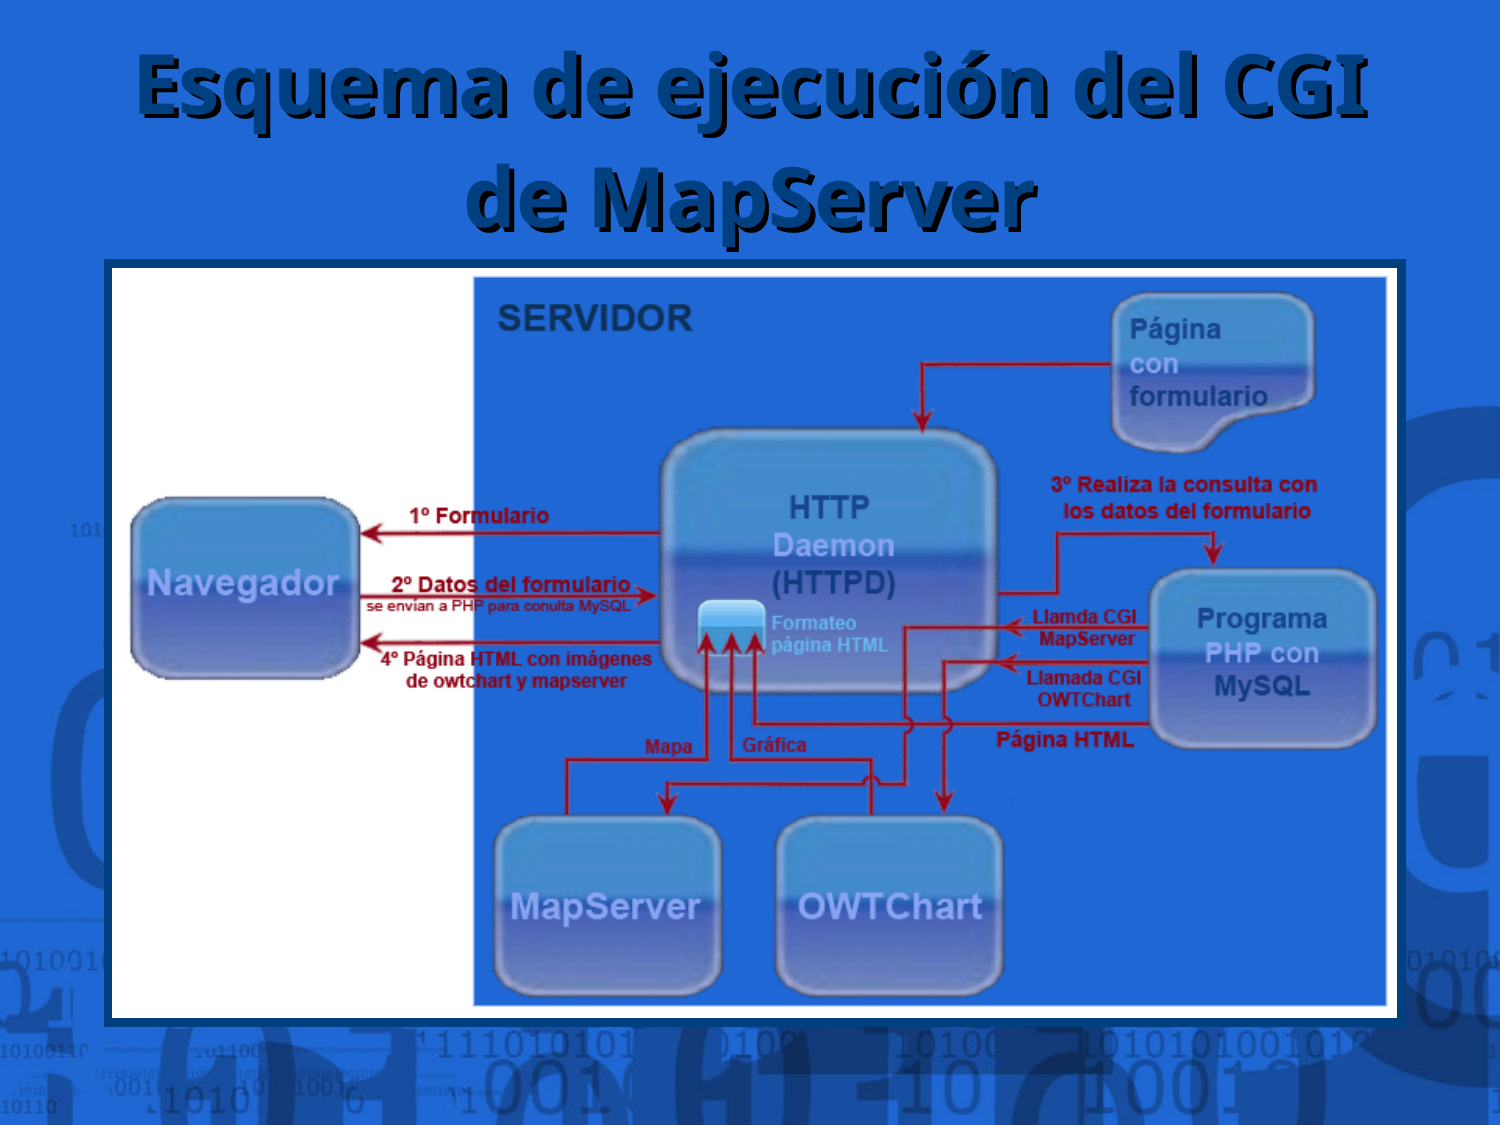

# Esquema de ejecución del CGI de MapServer